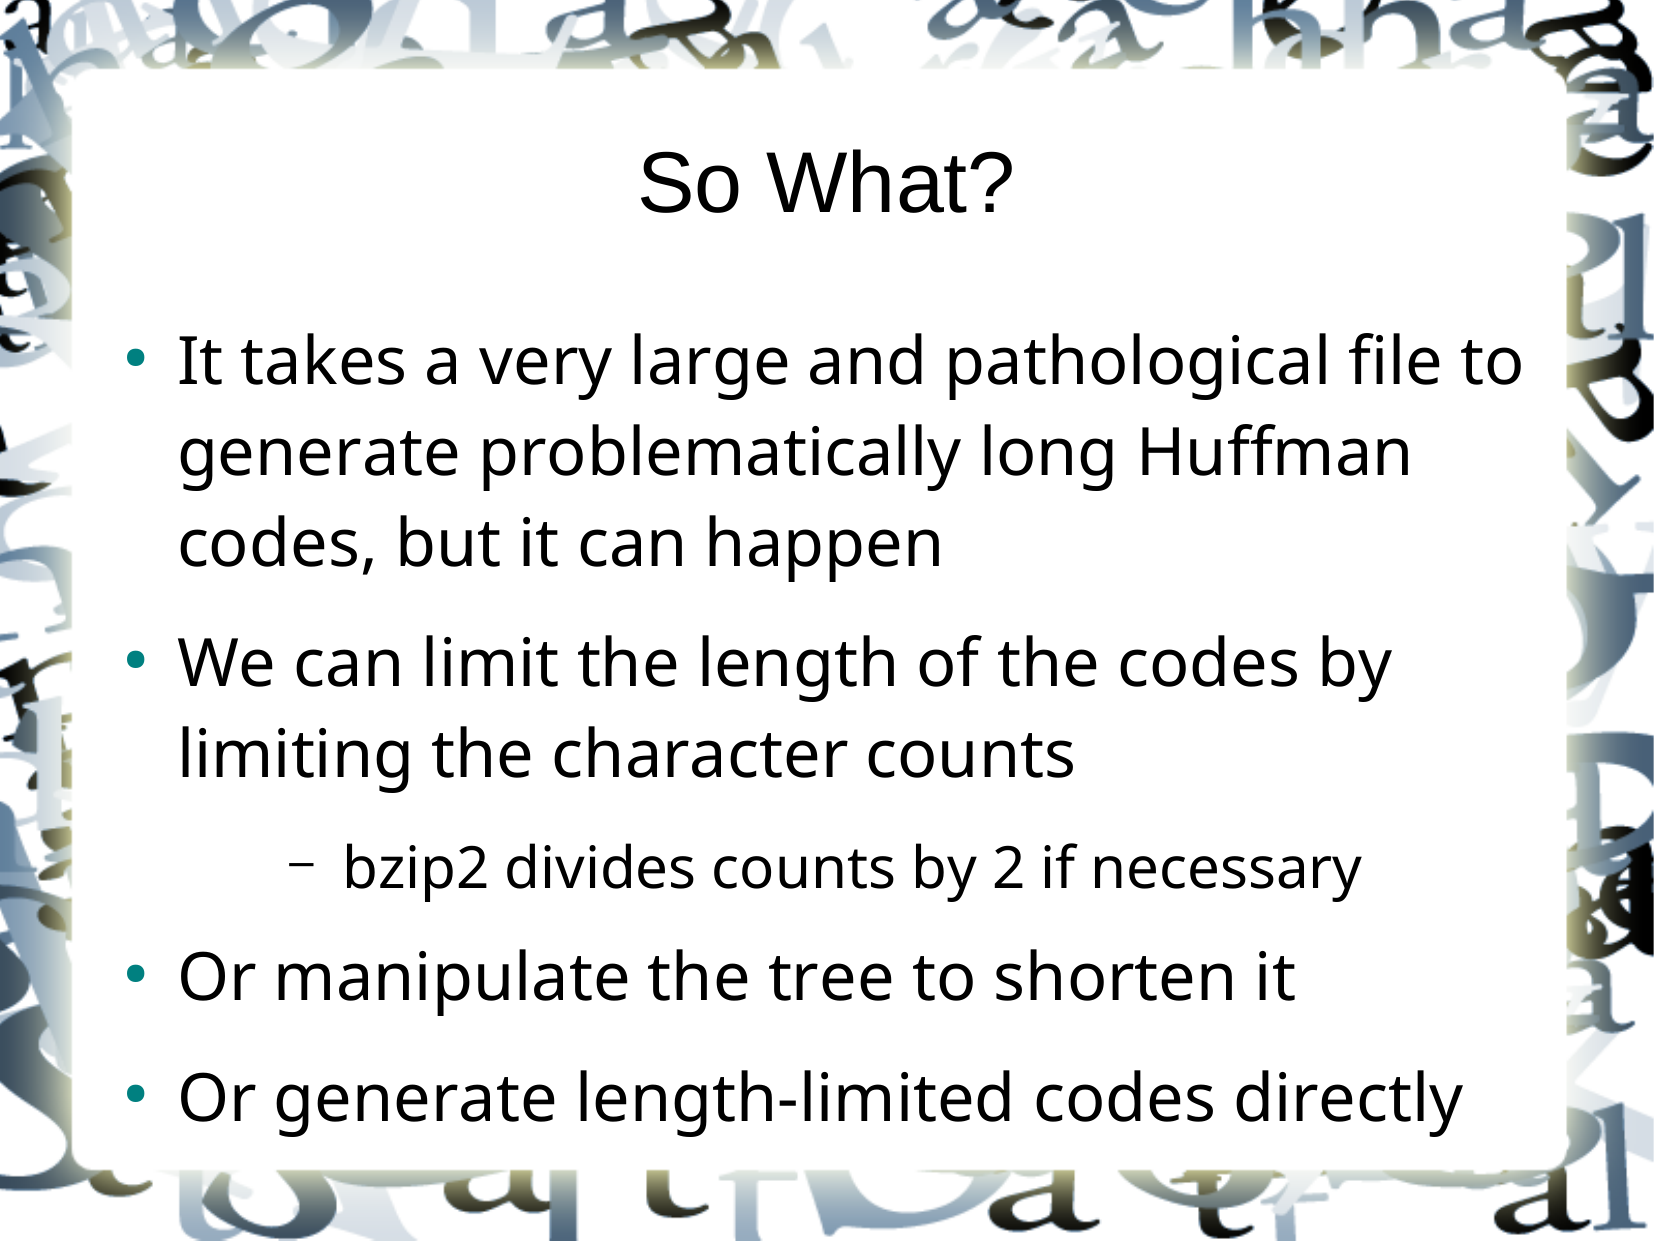

# So What?
It takes a very large and pathological file to generate problematically long Huffman codes, but it can happen
We can limit the length of the codes by limiting the character counts
bzip2 divides counts by 2 if necessary
Or manipulate the tree to shorten it
Or generate length-limited codes directly